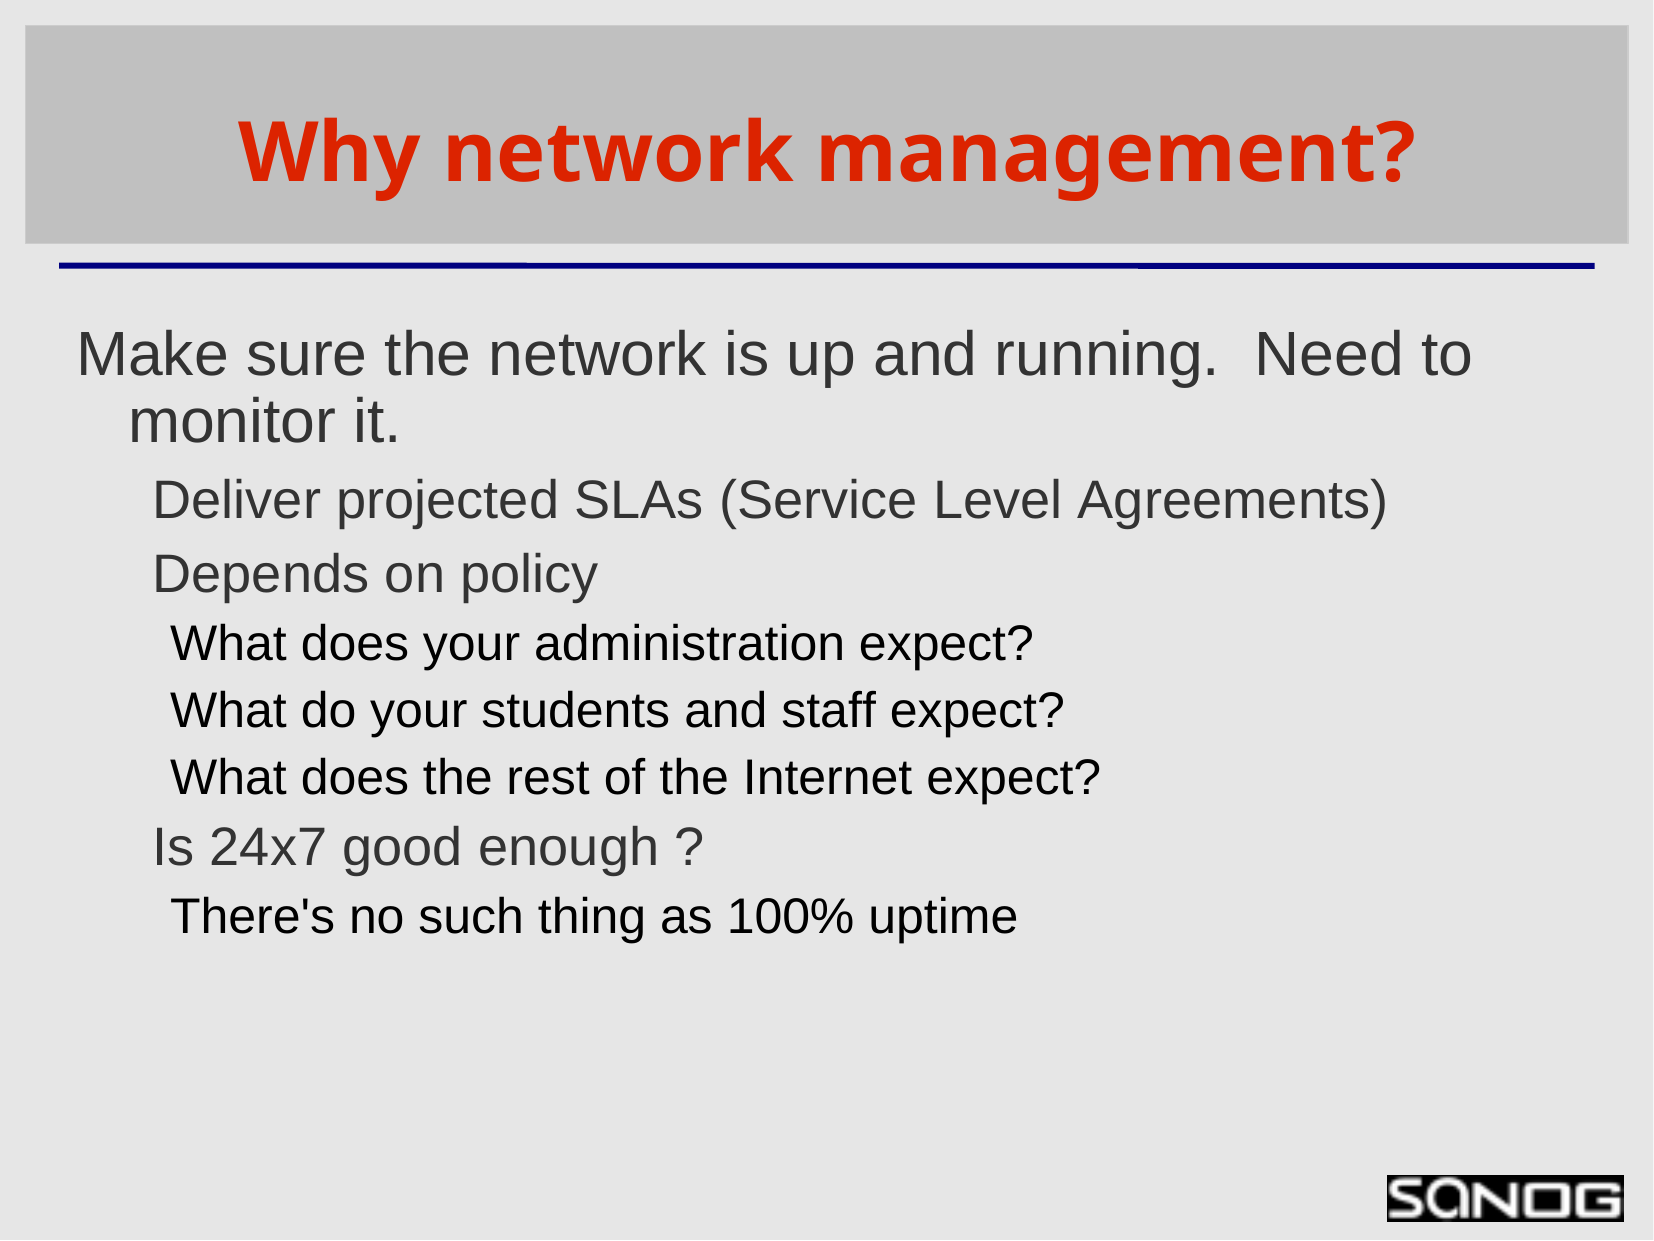

# Why network management?
Make sure the network is up and running. Need to monitor it.
Deliver projected SLAs (Service Level Agreements)‏
Depends on policy
What does your administration expect?
What do your students and staff expect?
What does the rest of the Internet expect?
Is 24x7 good enough ?
There's no such thing as 100% uptime